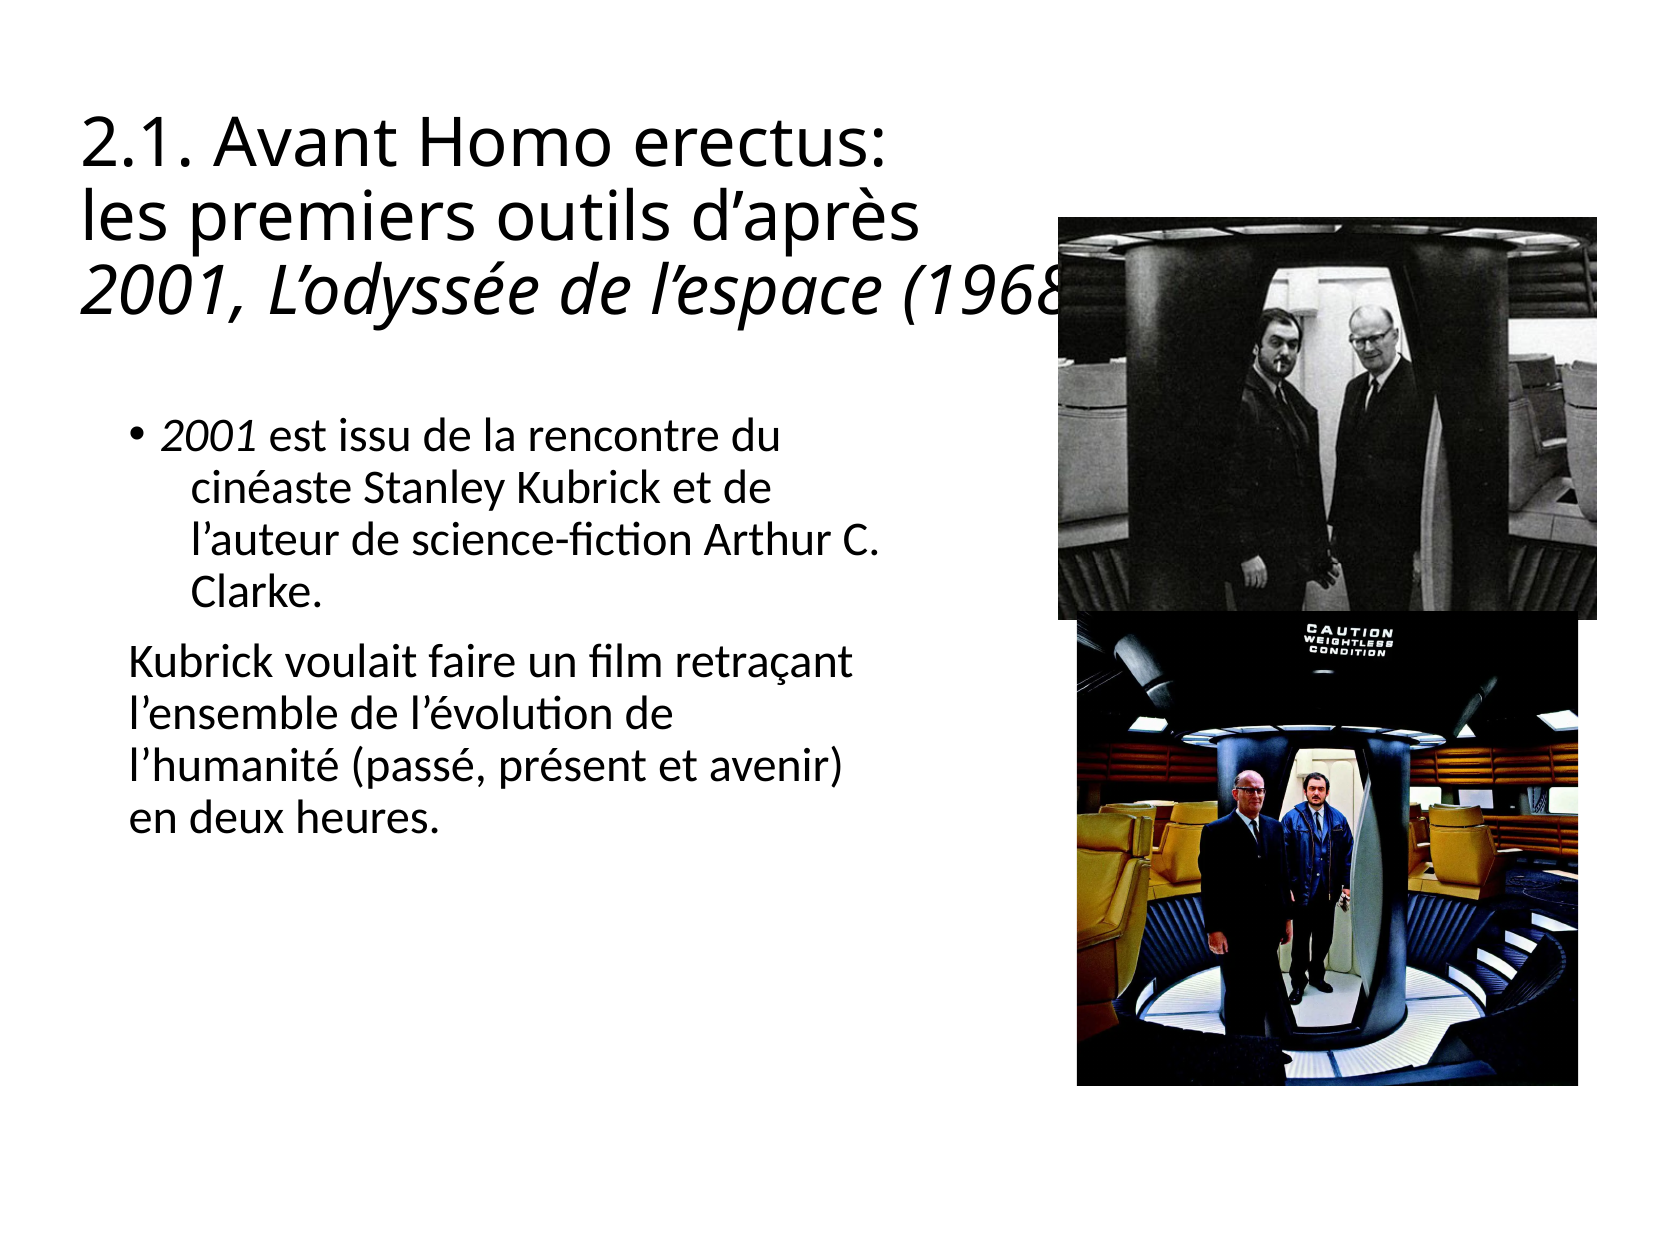

# 2.1. Avant Homo erectus: les premiers outils d’après 2001, L’odyssée de l’espace (1968).
2001 est issu de la rencontre du cinéaste Stanley Kubrick et de l’auteur de science-fiction Arthur C. Clarke.
Kubrick voulait faire un film retraçant l’ensemble de l’évolution de l’humanité (passé, présent et avenir) en deux heures.